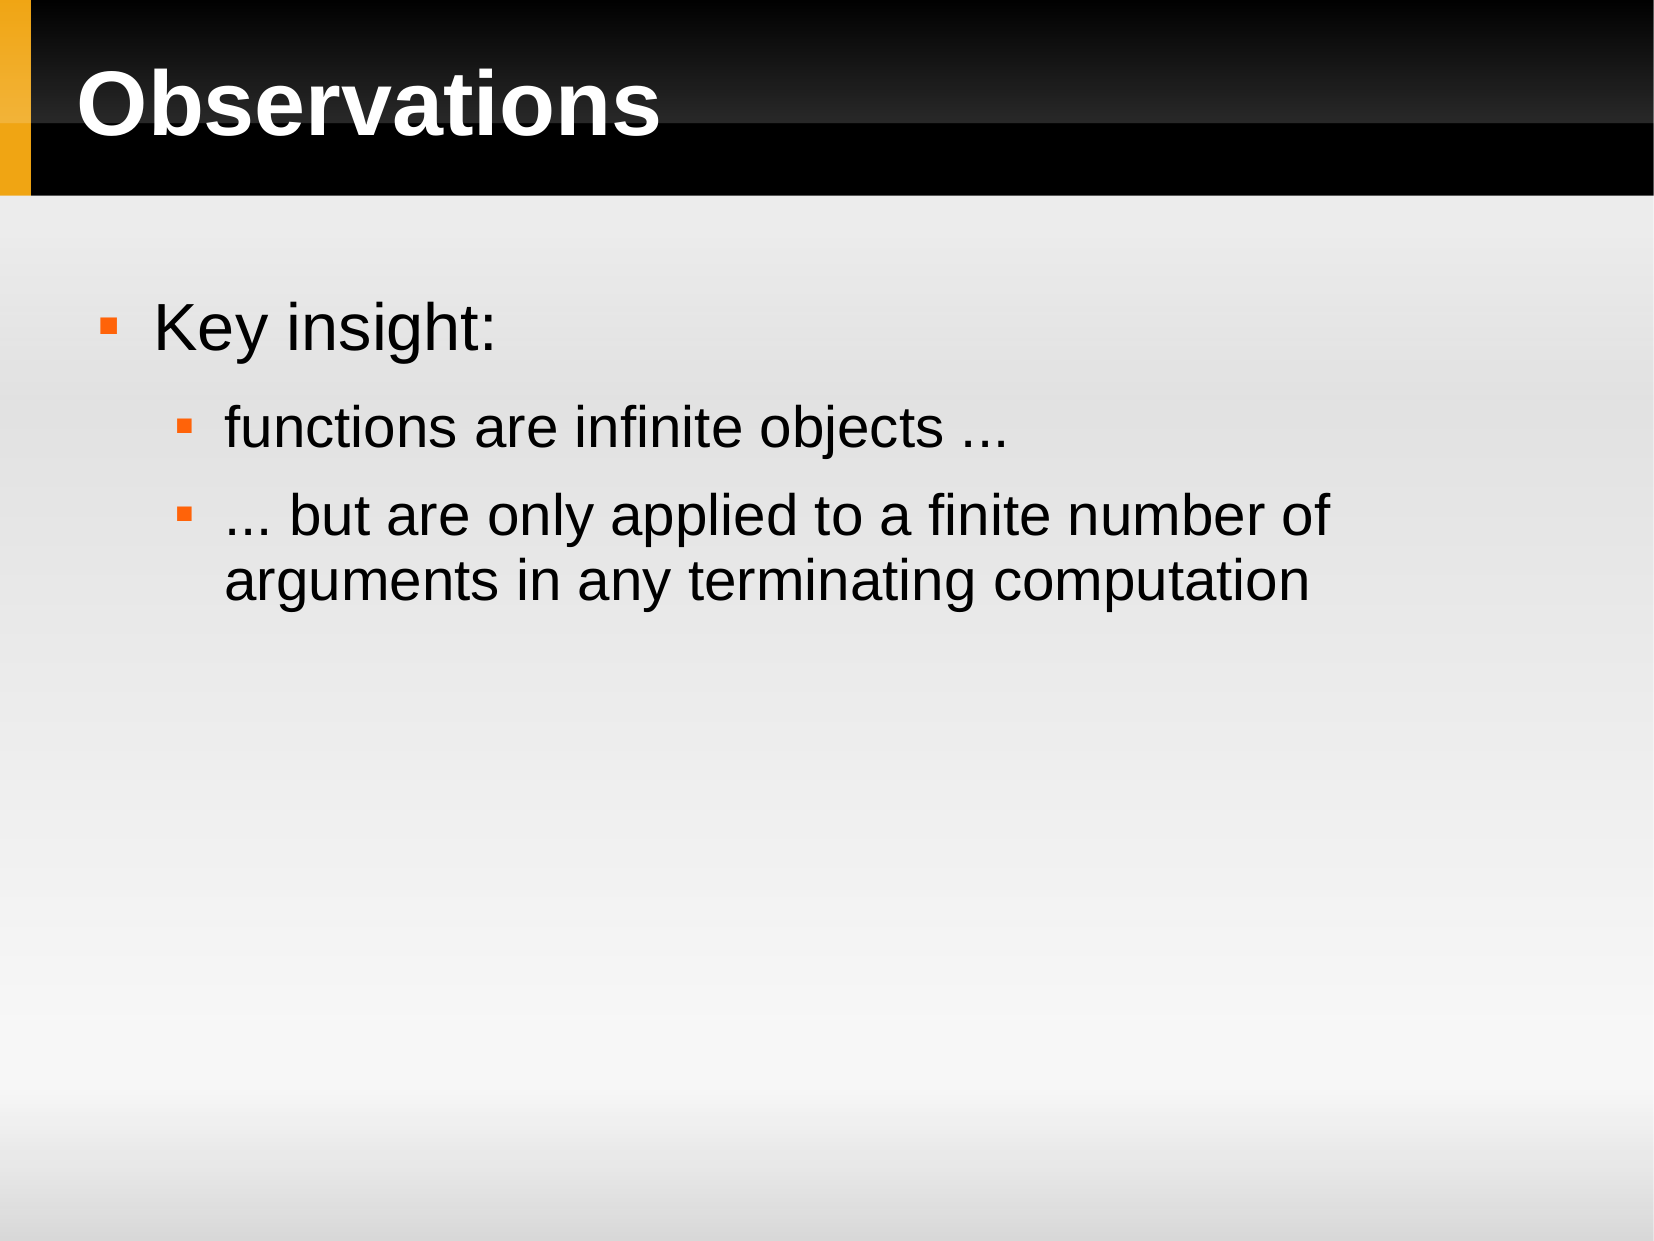

# Observations
Key insight:
functions are infinite objects ...
... but are only applied to a finite number of arguments in any terminating computation